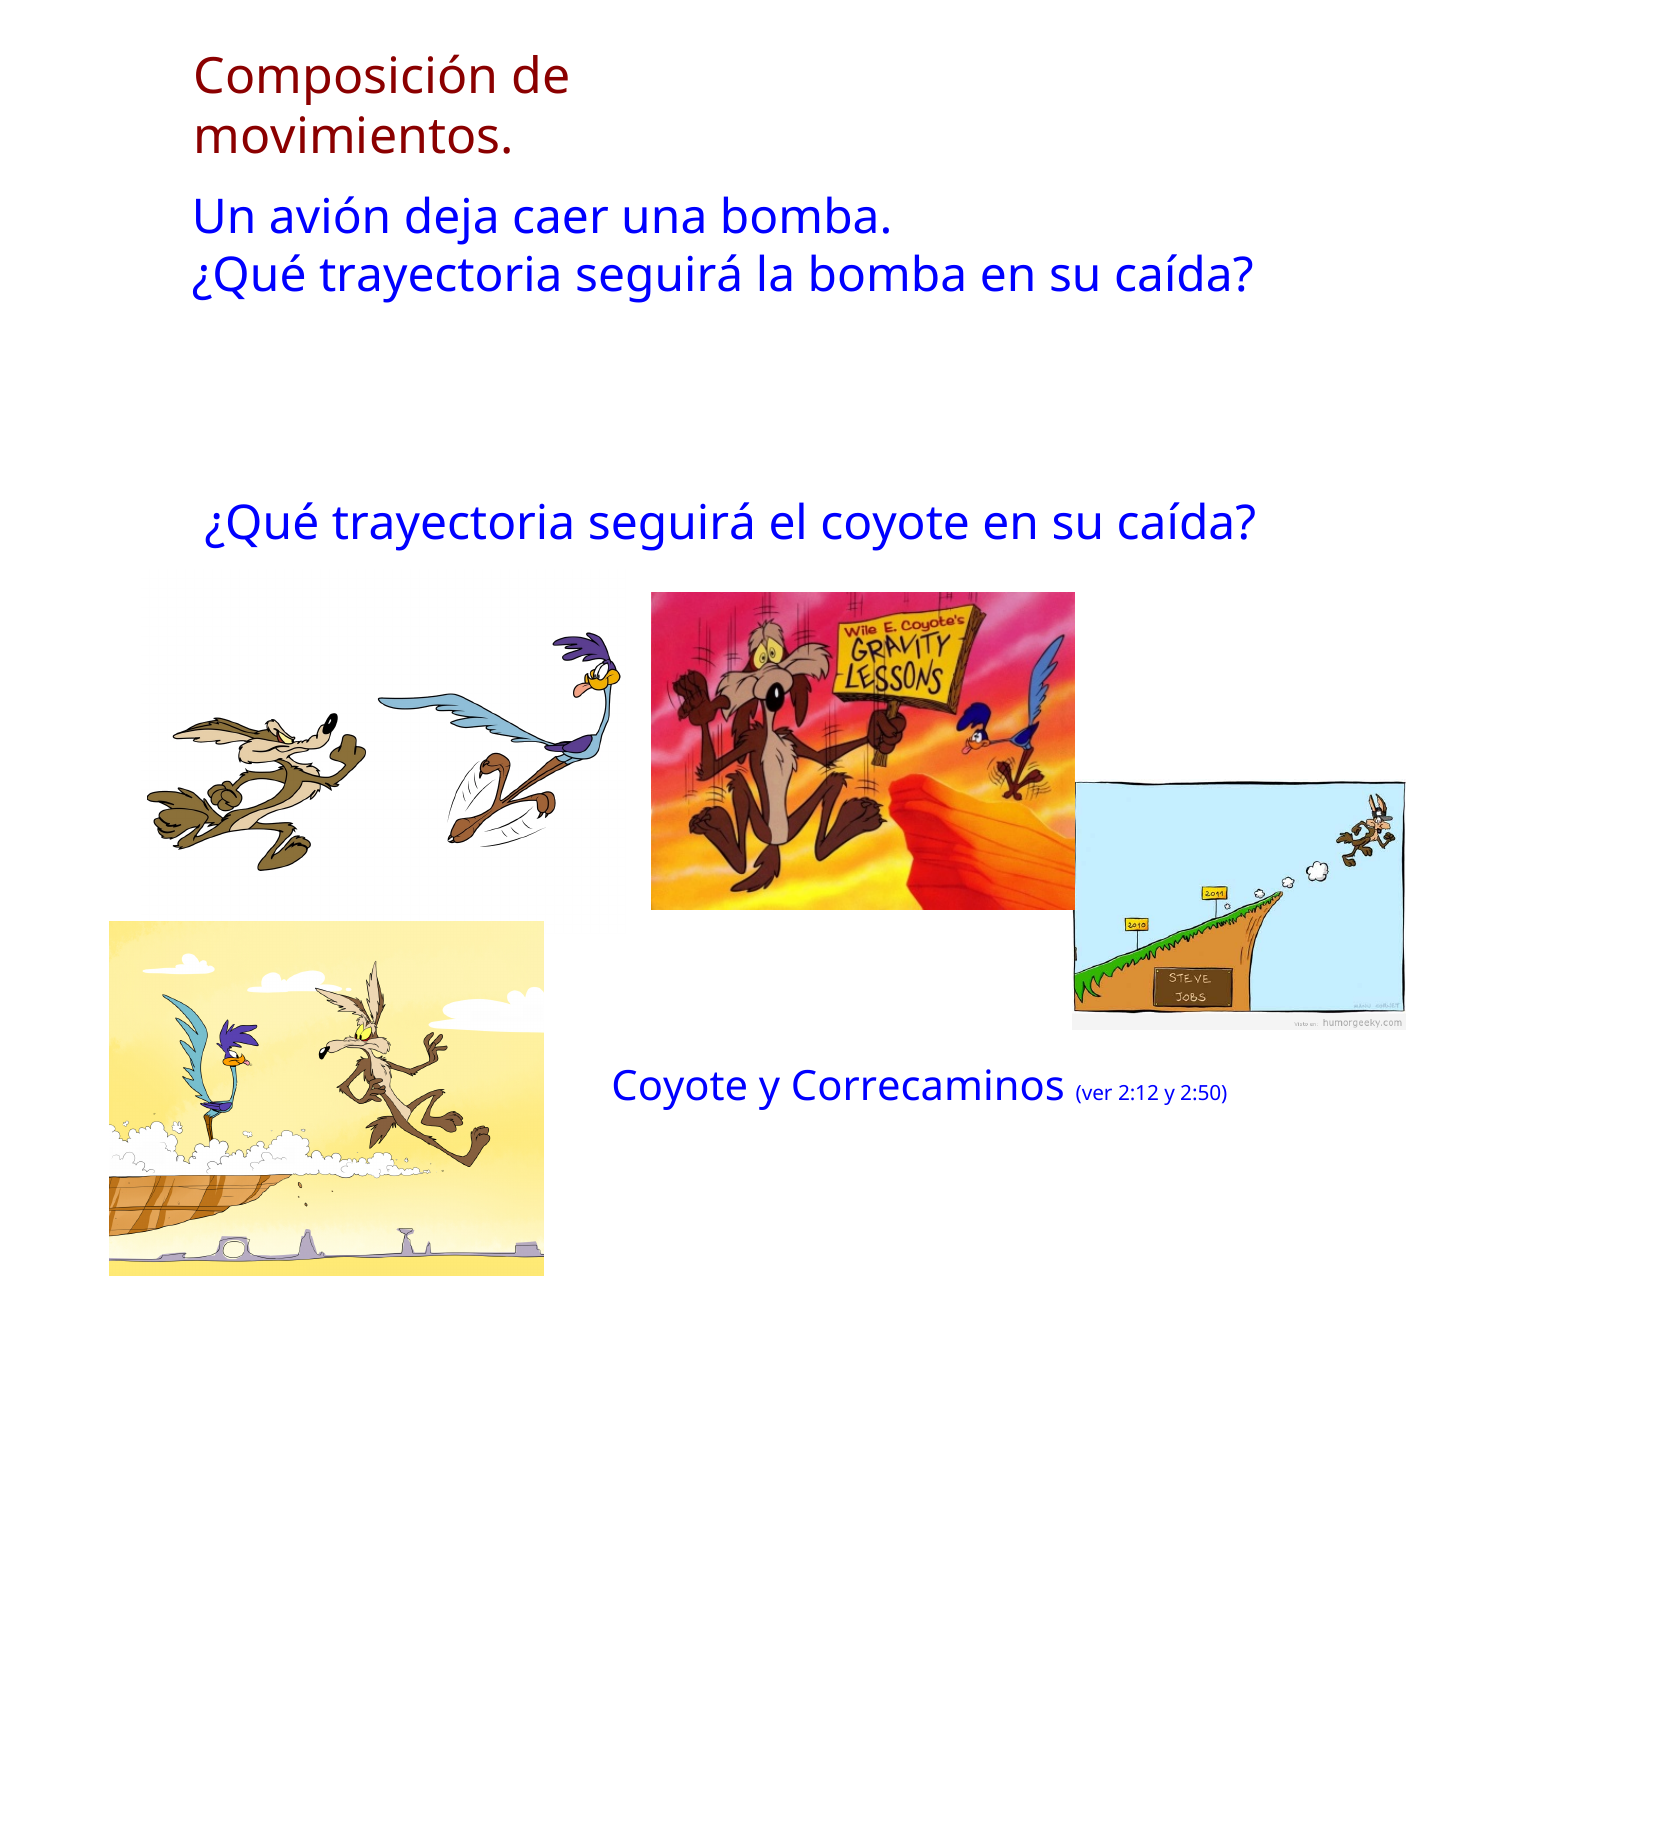

Composición de movimientos.
Un avión deja caer una bomba.
¿Qué trayectoria seguirá la bomba en su caída?
¿Qué trayectoria seguirá el coyote en su caída?
Coyote y Correcaminos (ver 2:12 y 2:50)bhrAzr8OKU